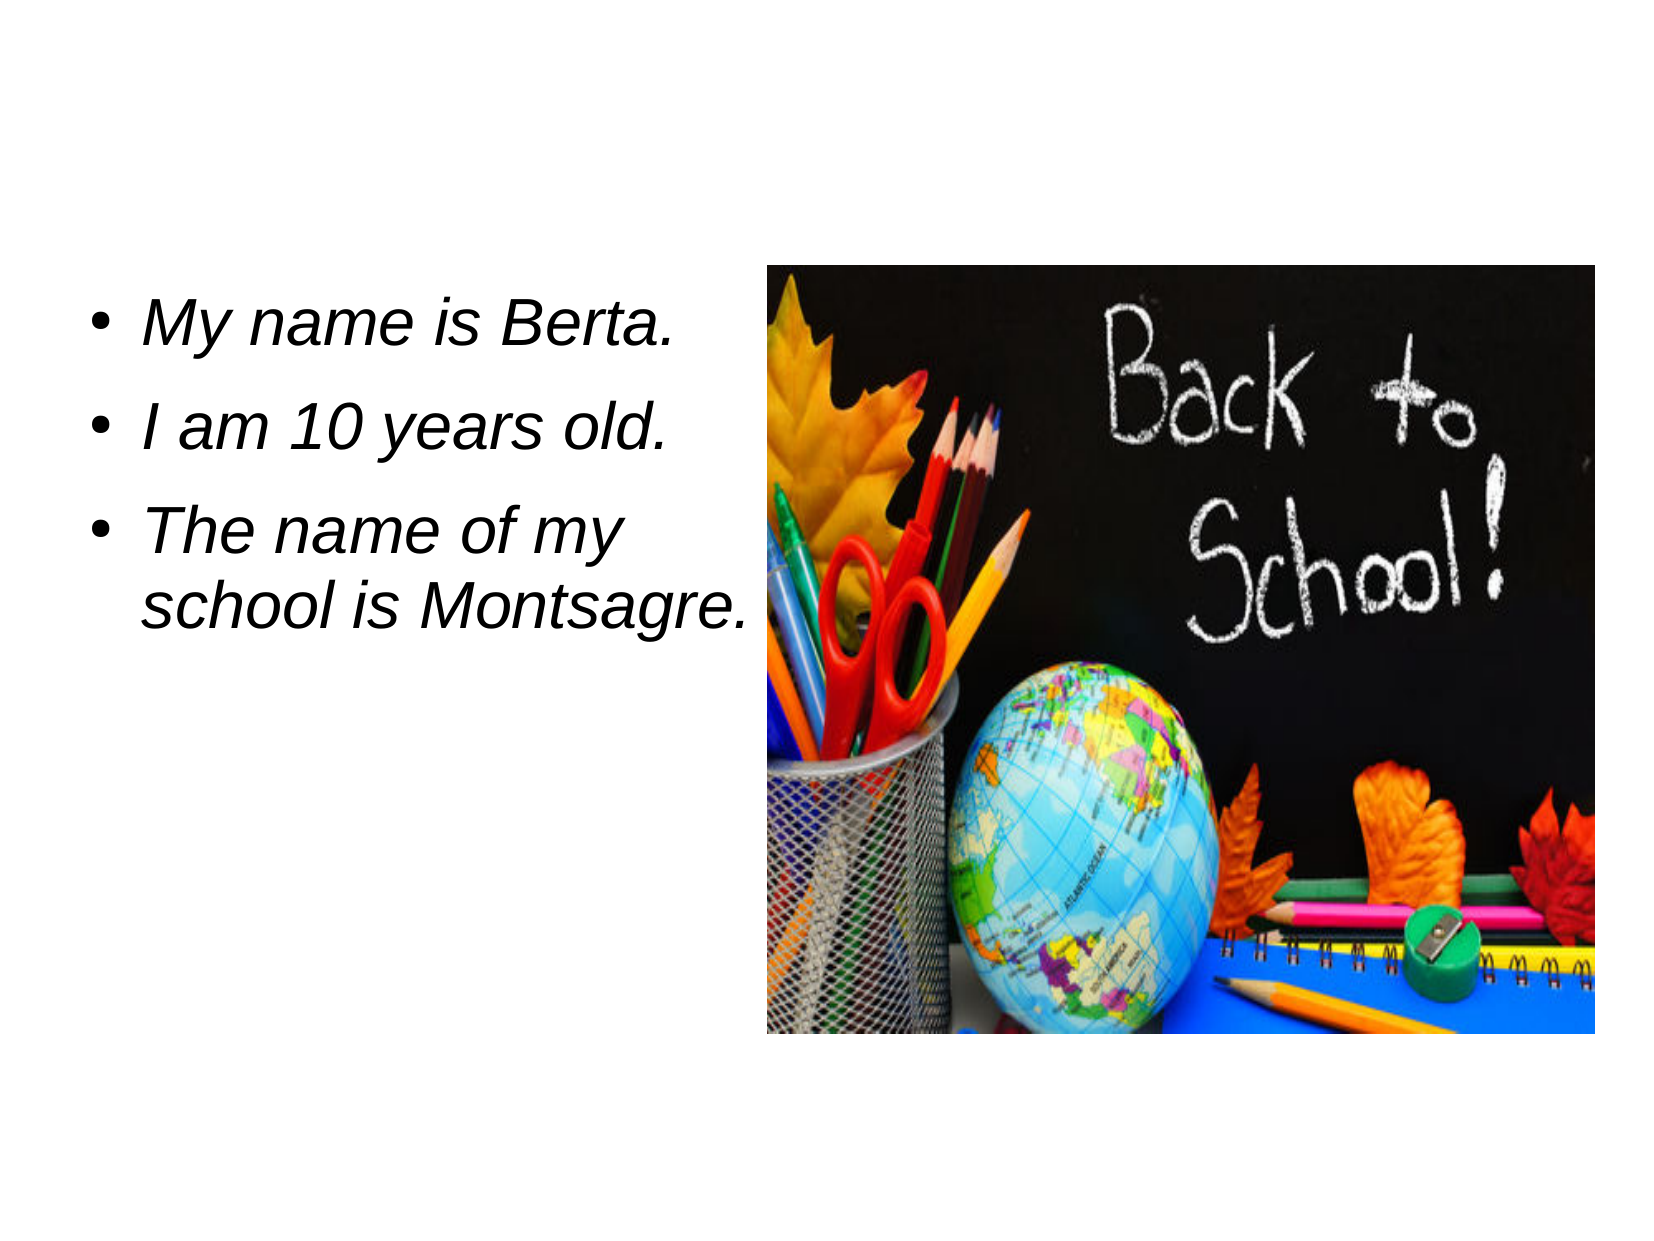

#
My name is Berta.
I am 10 years old.
The name of my school is Montsagre.